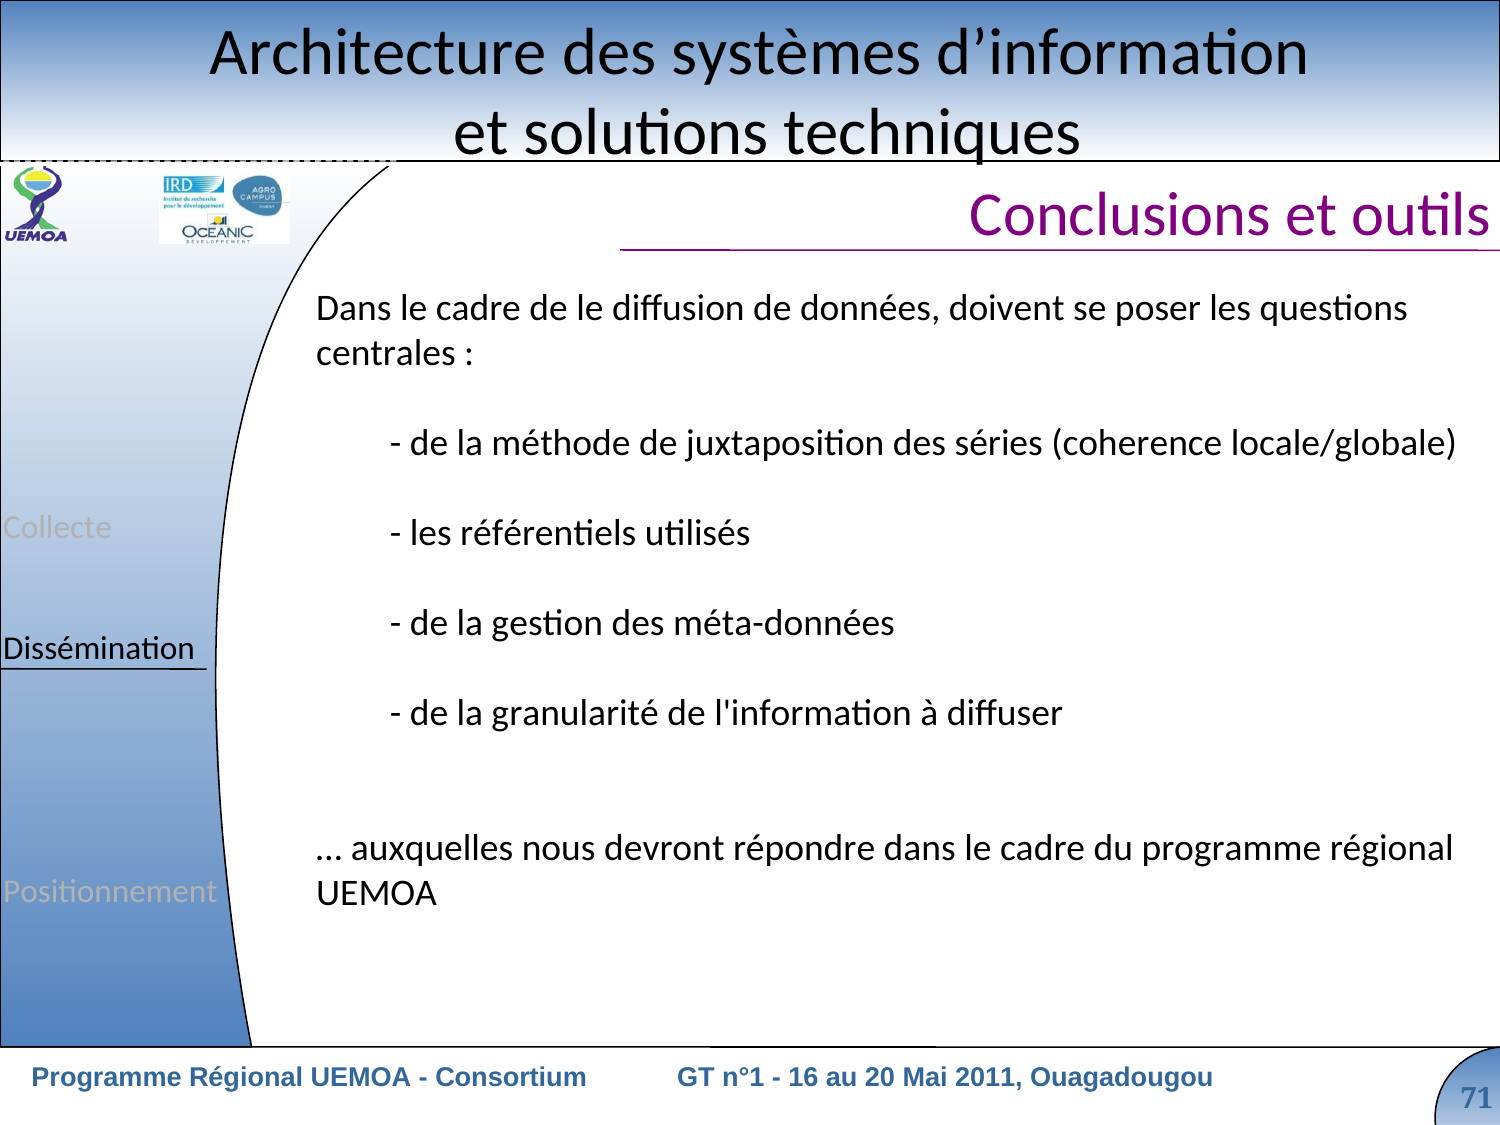

Architecture des systèmes d’information
et solutions techniques
Conclusions et outils
Dans le cadre de le diffusion de données, doivent se poser les questions centrales :
	- de la méthode de juxtaposition des séries (coherence locale/globale)
	- les référentiels utilisés
	- de la gestion des méta-données
	- de la granularité de l'information à diffuser
… auxquelles nous devront répondre dans le cadre du programme régional UEMOA
Collecte
Dissémination
Positionnement